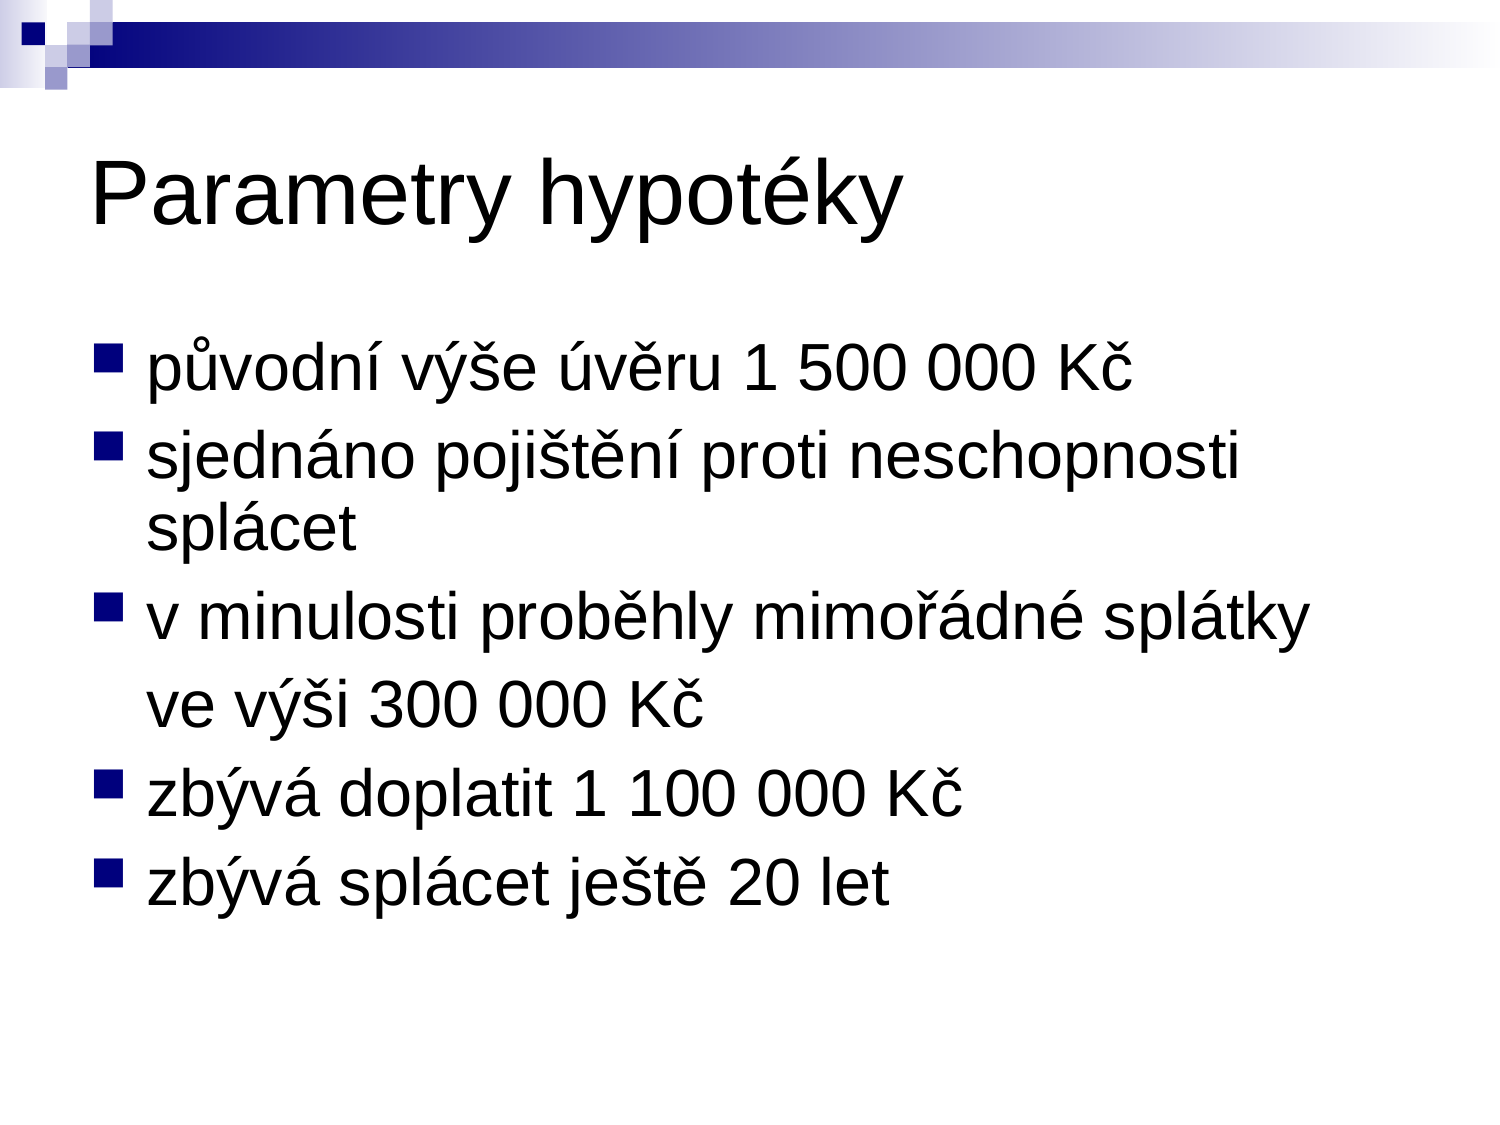

# Parametry hypotéky
původní výše úvěru 1 500 000 Kč
sjednáno pojištění proti neschopnosti splácet
v minulosti proběhly mimořádné splátky
	ve výši 300 000 Kč
zbývá doplatit 1 100 000 Kč
zbývá splácet ještě 20 let